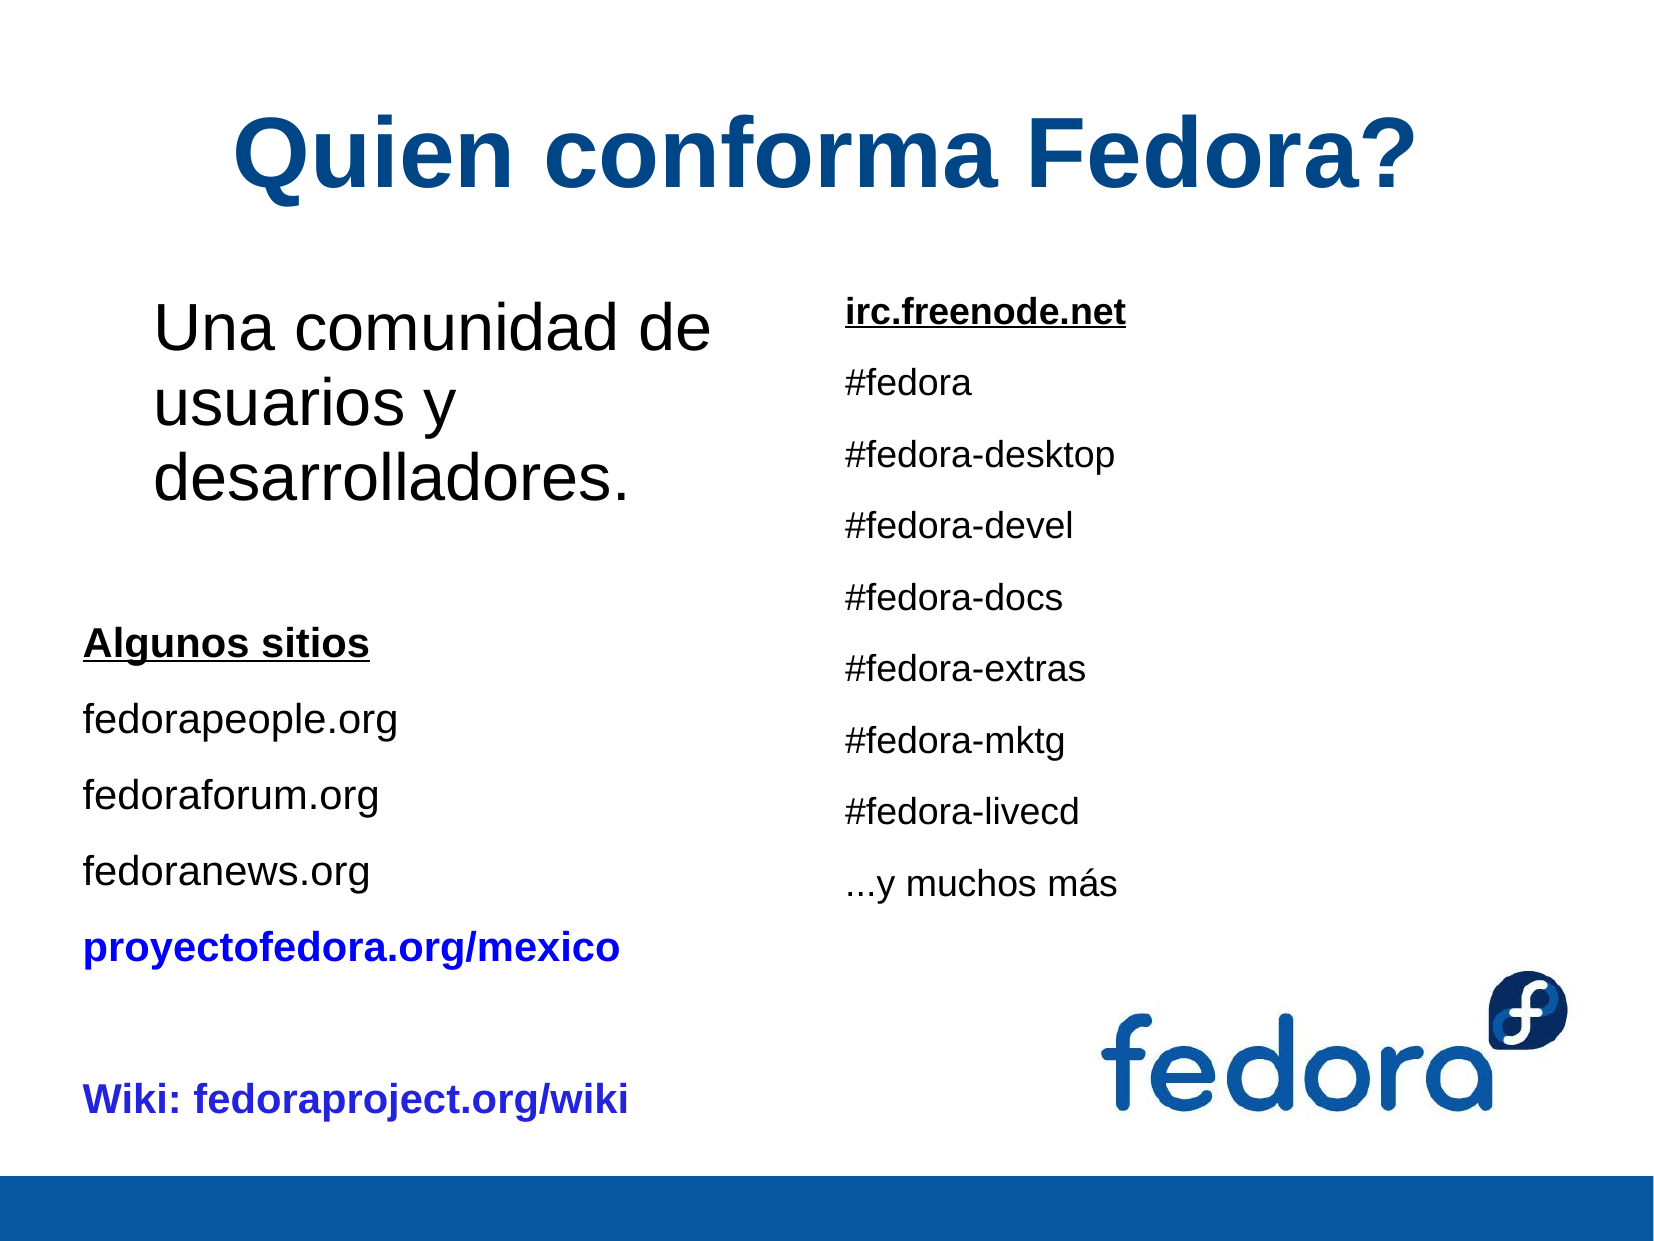

# Quien conforma Fedora?
Una comunidad de usuarios y desarrolladores.
Algunos sitios
fedorapeople.org
fedoraforum.org
fedoranews.org
proyectofedora.org/mexico
Wiki: fedoraproject.org/wiki
irc.freenode.net
#fedora
#fedora-desktop
#fedora-devel
#fedora-docs
#fedora-extras
#fedora-mktg
#fedora-livecd
...y muchos más